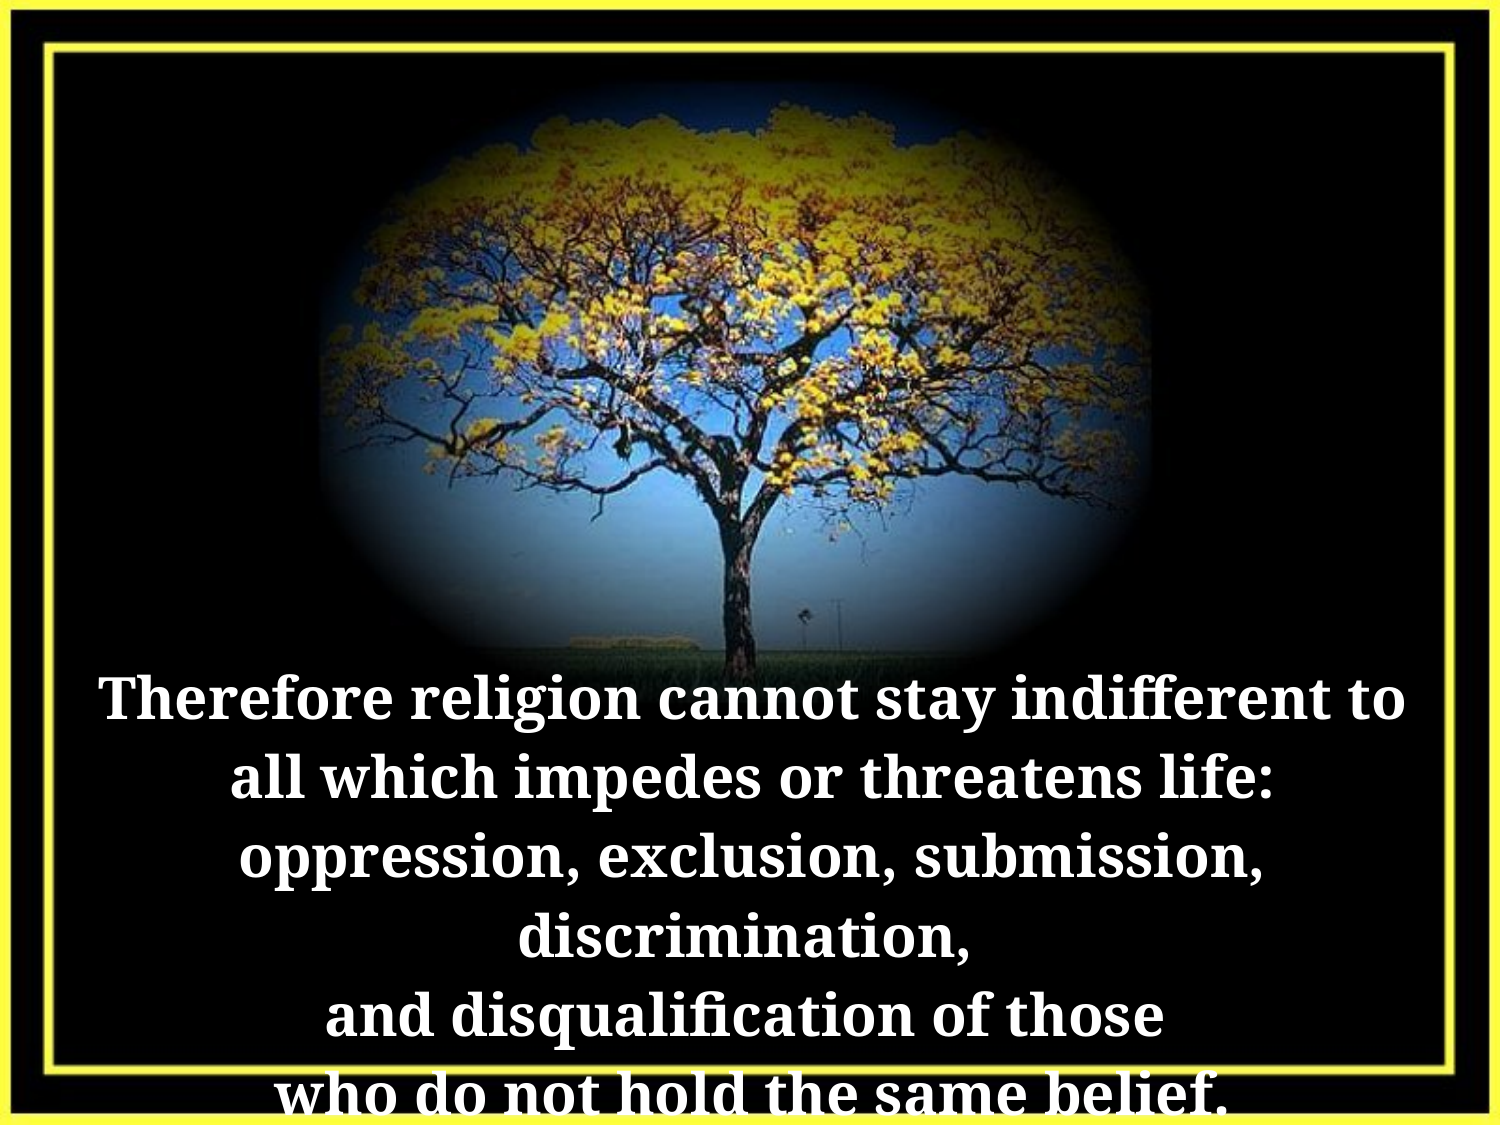

Therefore religion cannot stay indifferent to all which impedes or threatens life: oppression, exclusion, submission, discrimination,
and disqualification of those
who do not hold the same belief.